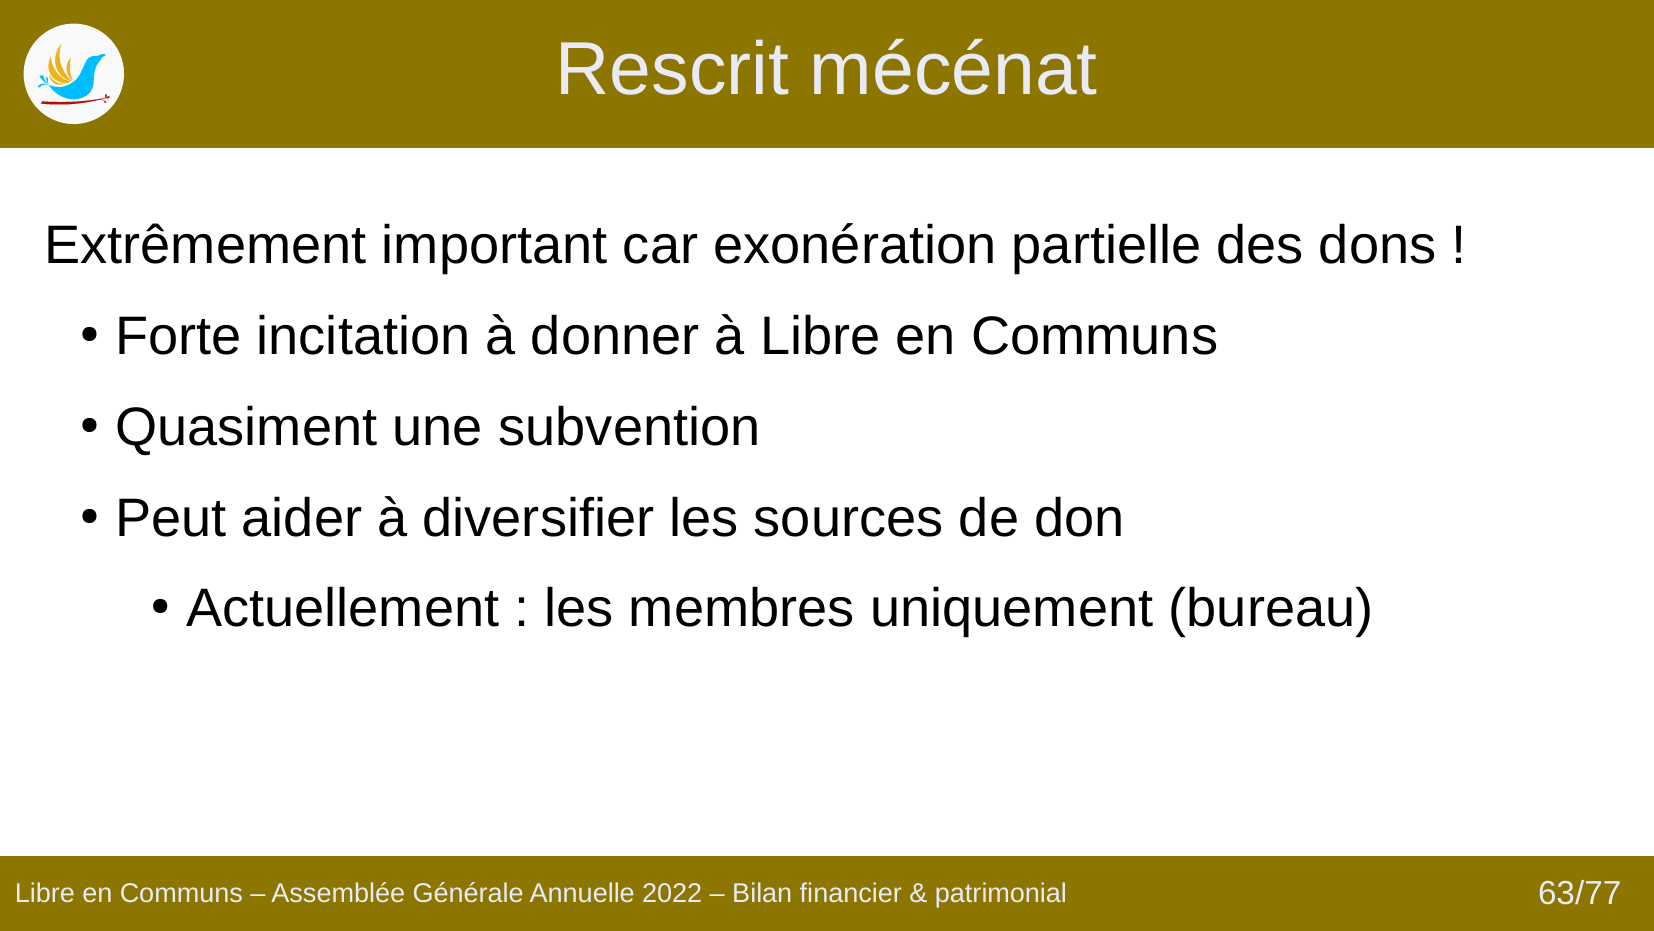

Rescrit mécénat
Extrêmement important car exonération partielle des dons !
Forte incitation à donner à Libre en Communs
Quasiment une subvention
Peut aider à diversifier les sources de don
Actuellement : les membres uniquement (bureau)
Libre en Communs – Assemblée Générale Annuelle 2022 – Bilan financier & patrimonial